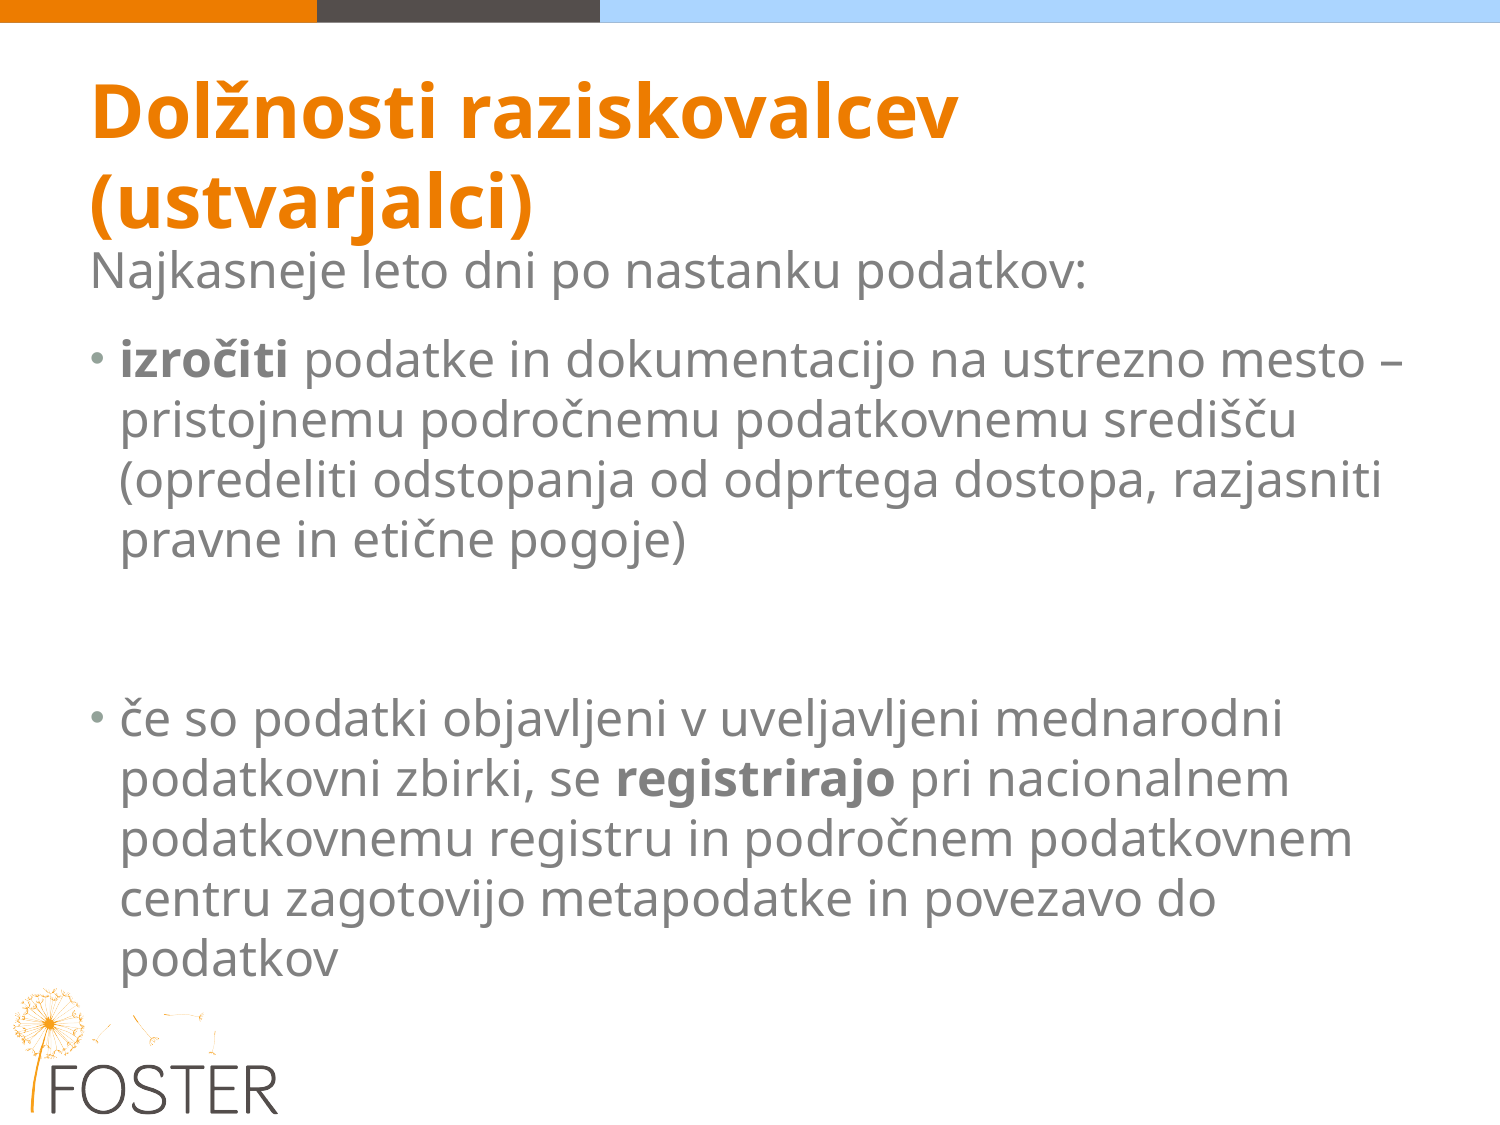

# Dolžnosti raziskovalcev (ustvarjalci)
Najkasneje leto dni po nastanku podatkov:
izročiti podatke in dokumentacijo na ustrezno mesto – pristojnemu področnemu podatkovnemu središču (opredeliti odstopanja od odprtega dostopa, razjasniti pravne in etične pogoje)
če so podatki objavljeni v uveljavljeni mednarodni podatkovni zbirki, se registrirajo pri nacionalnem podatkovnemu registru in področnem podatkovnem centru zagotovijo metapodatke in povezavo do podatkov